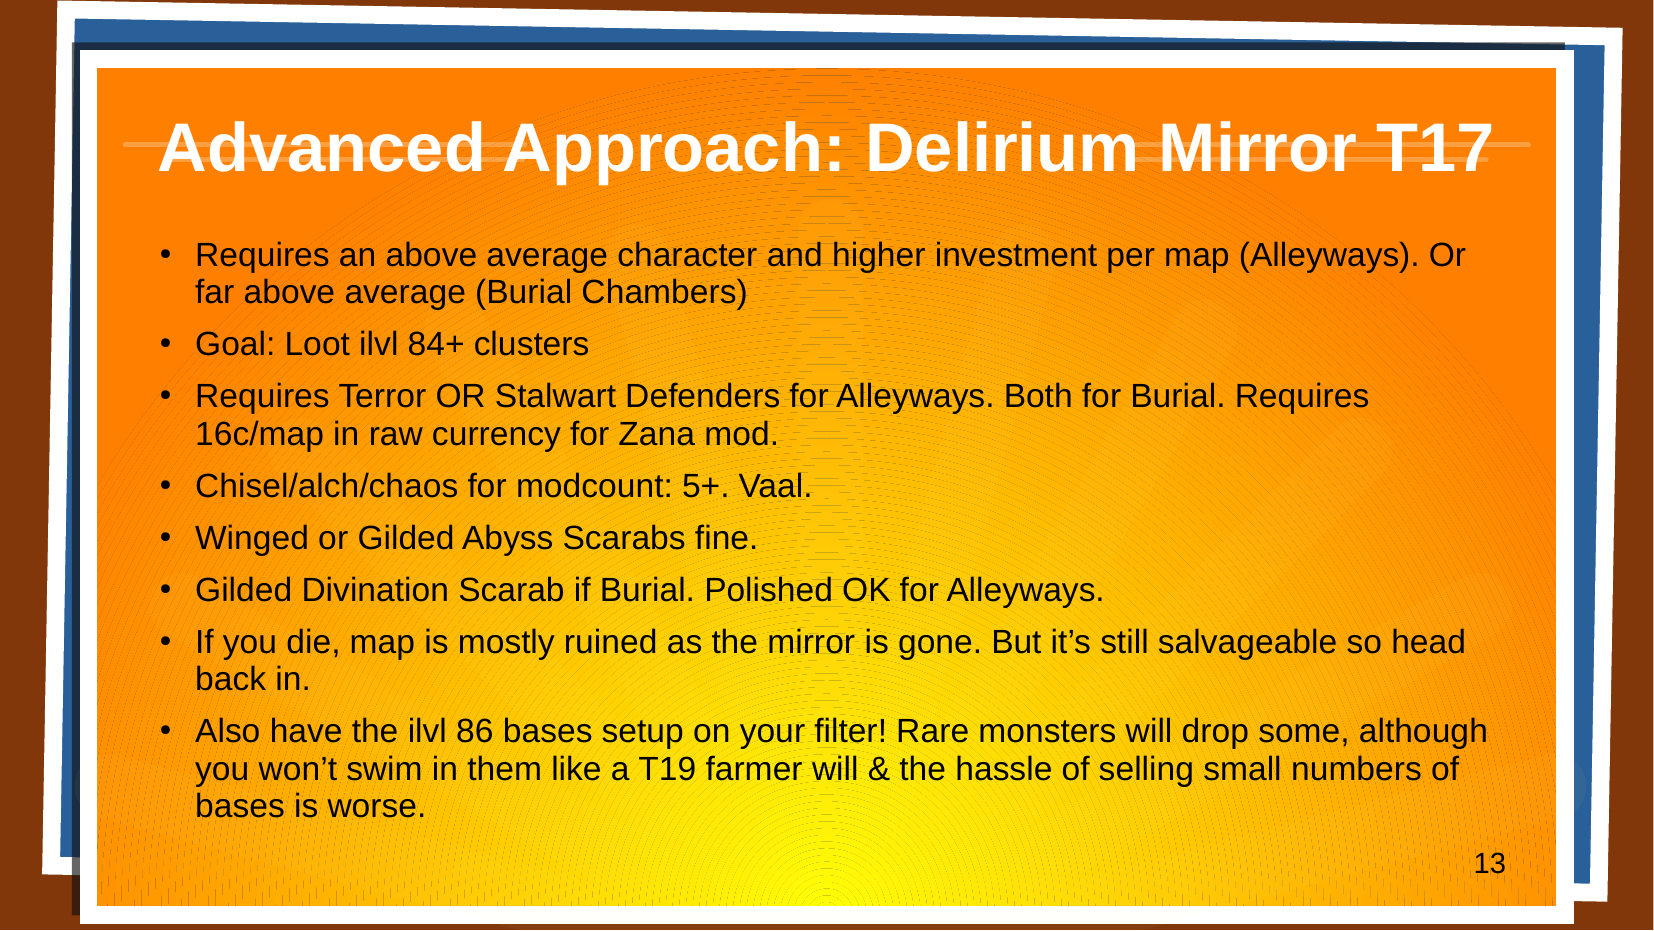

# Advanced Approach: Delirium Mirror T17
Requires an above average character and higher investment per map (Alleyways). Or far above average (Burial Chambers)
Goal: Loot ilvl 84+ clusters
Requires Terror OR Stalwart Defenders for Alleyways. Both for Burial. Requires 16c/map in raw currency for Zana mod.
Chisel/alch/chaos for modcount: 5+. Vaal.
Winged or Gilded Abyss Scarabs fine.
Gilded Divination Scarab if Burial. Polished OK for Alleyways.
If you die, map is mostly ruined as the mirror is gone. But it’s still salvageable so head back in.
Also have the ilvl 86 bases setup on your filter! Rare monsters will drop some, although you won’t swim in them like a T19 farmer will & the hassle of selling small numbers of bases is worse.
13